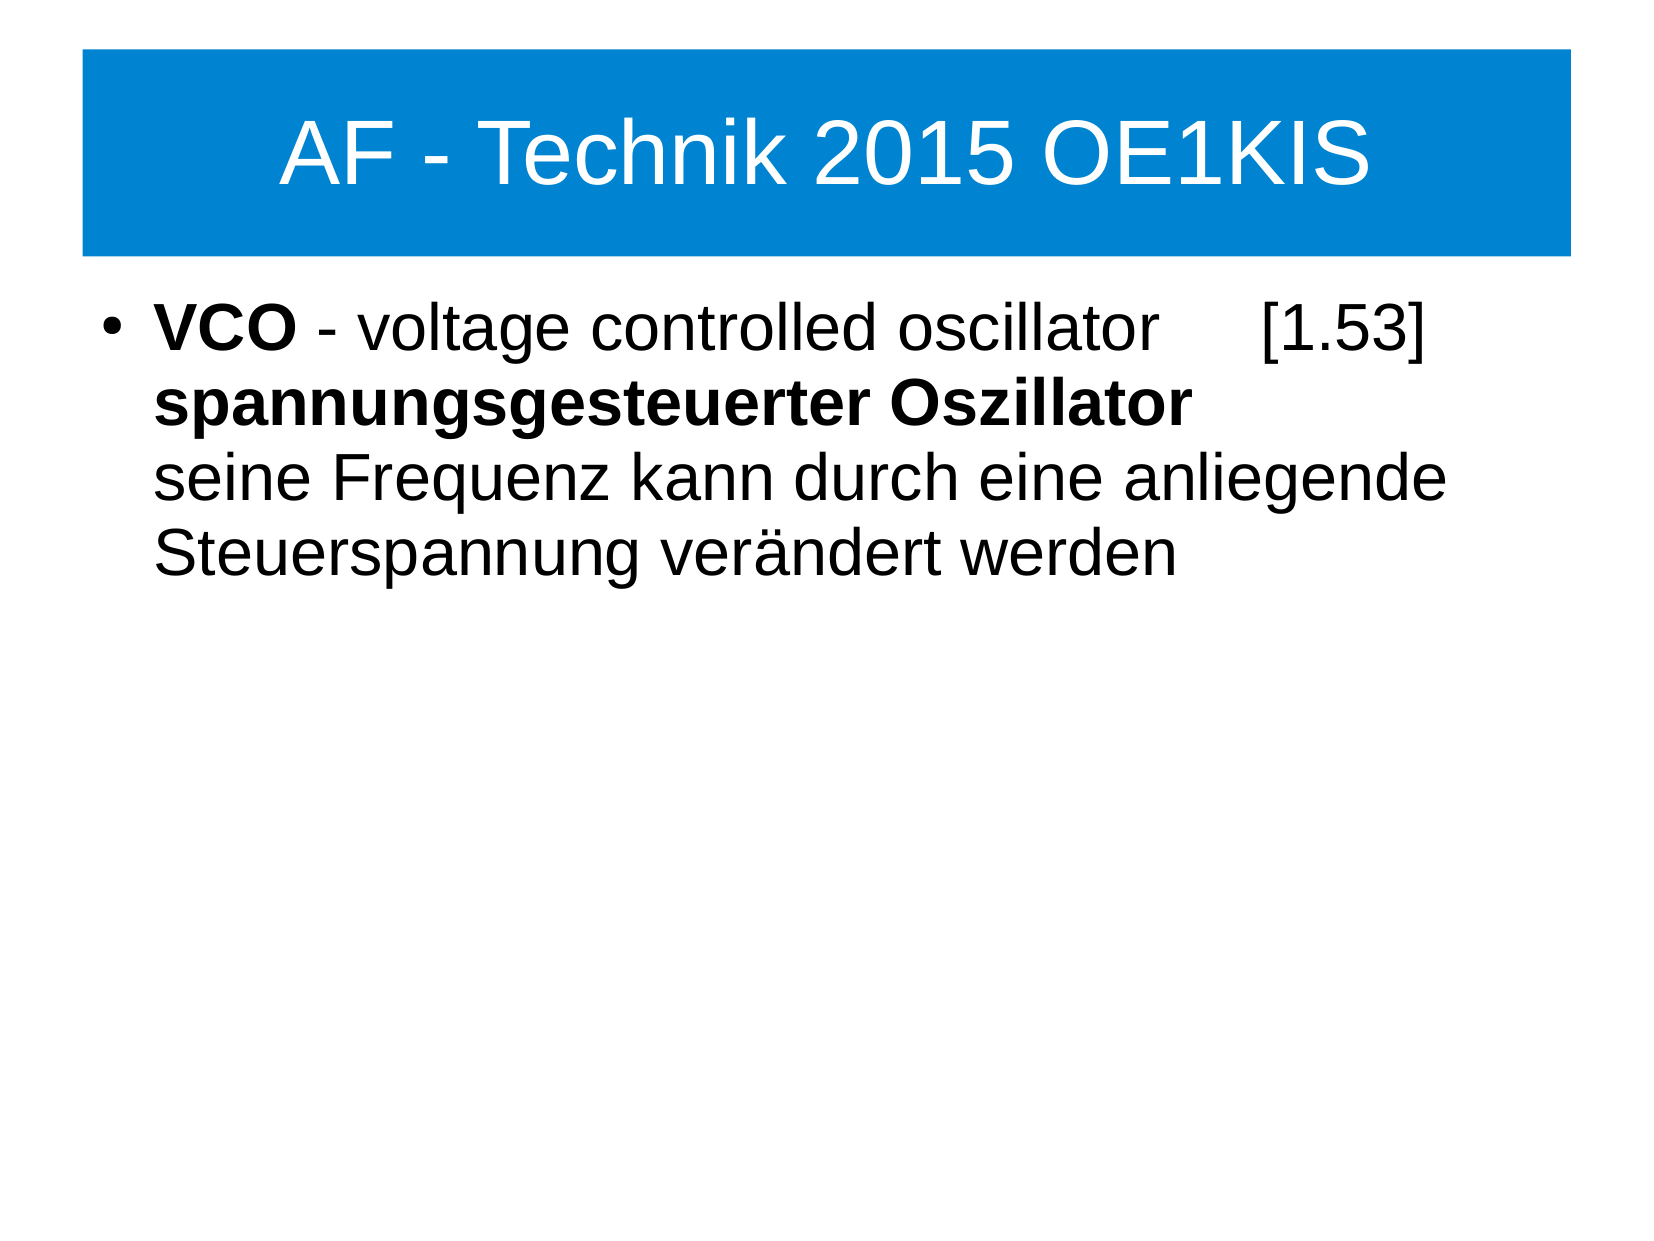

# AF - Technik 2015 OE1KIS
VCO - voltage controlled oscillator 		[1.53]
spannungsgesteuerter Oszillator
seine Frequenz kann durch eine anliegende Steuerspannung verändert werden